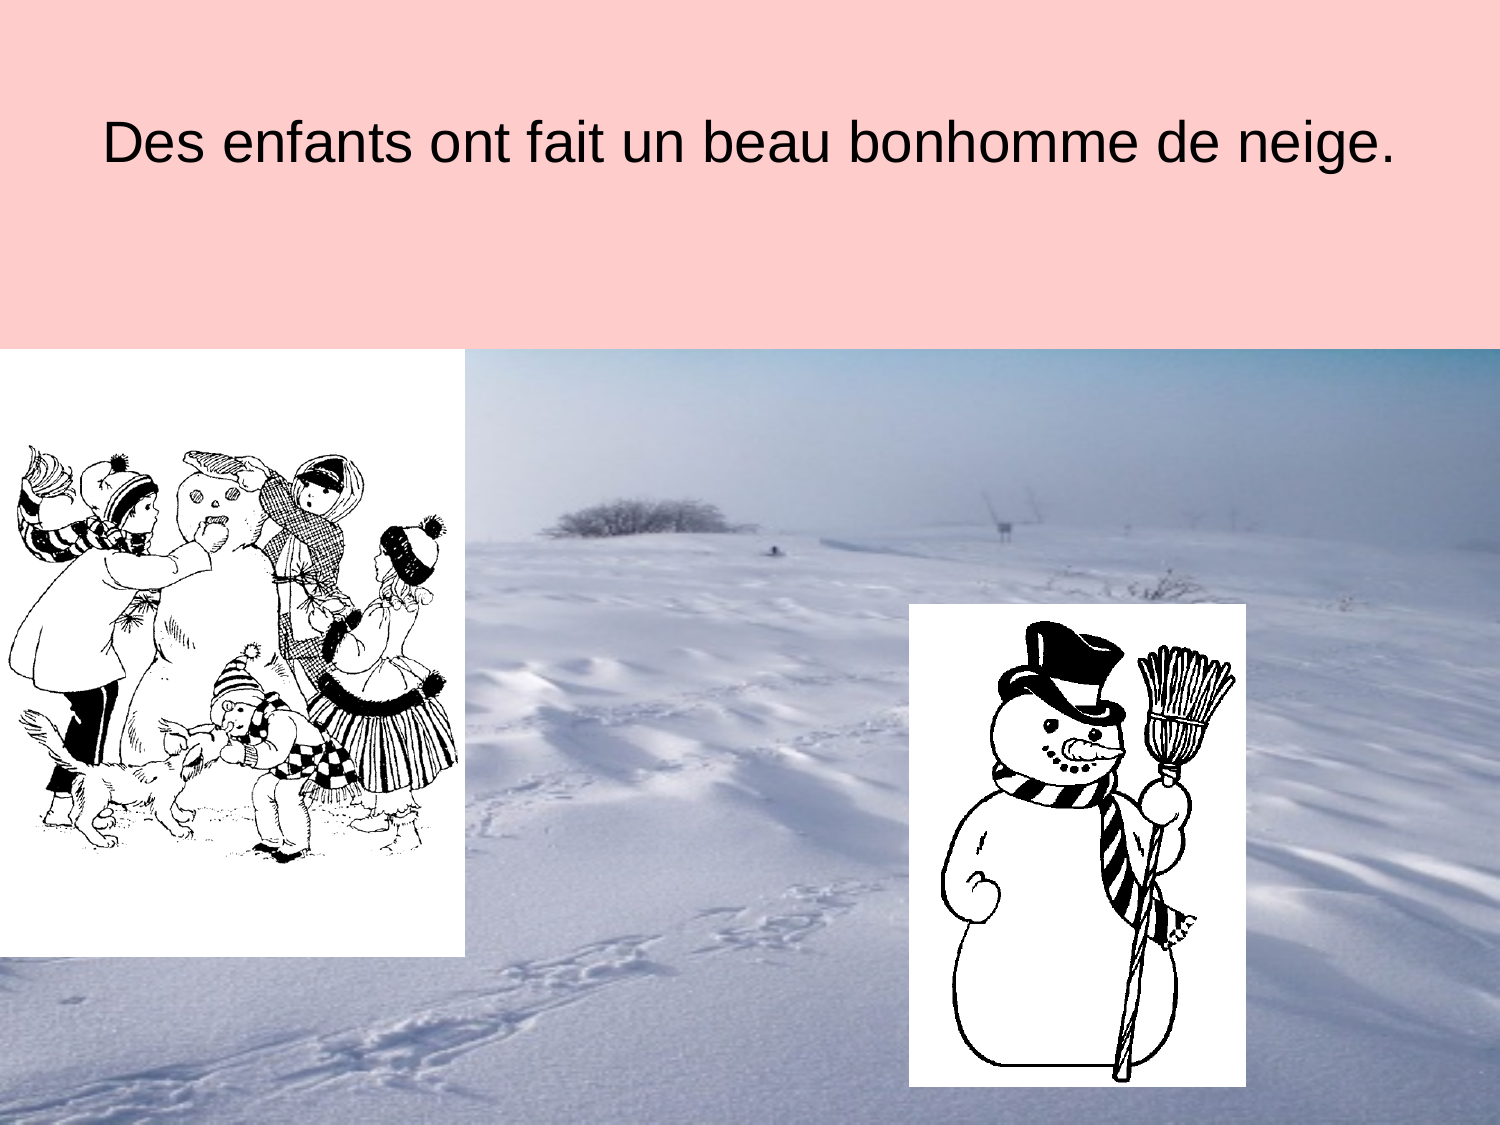

# Des enfants ont fait un beau bonhomme de neige.